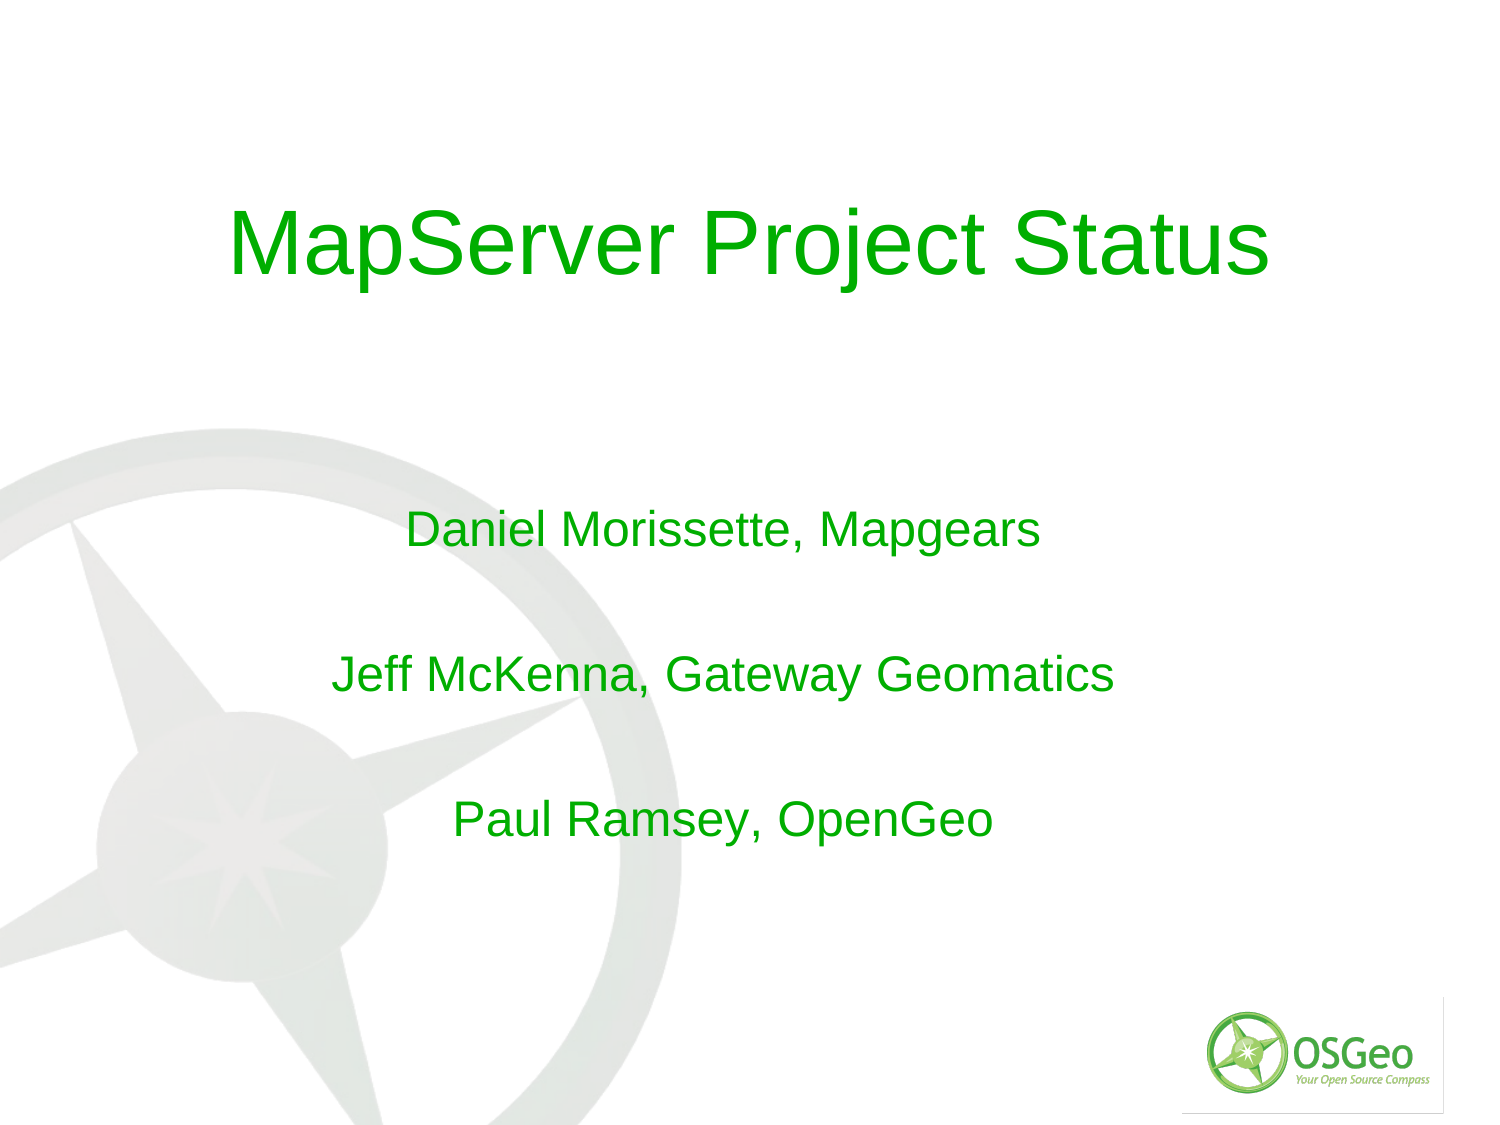

# MapServer Project Status
Daniel Morissette, Mapgears
Jeff McKenna, Gateway Geomatics
Paul Ramsey, OpenGeo